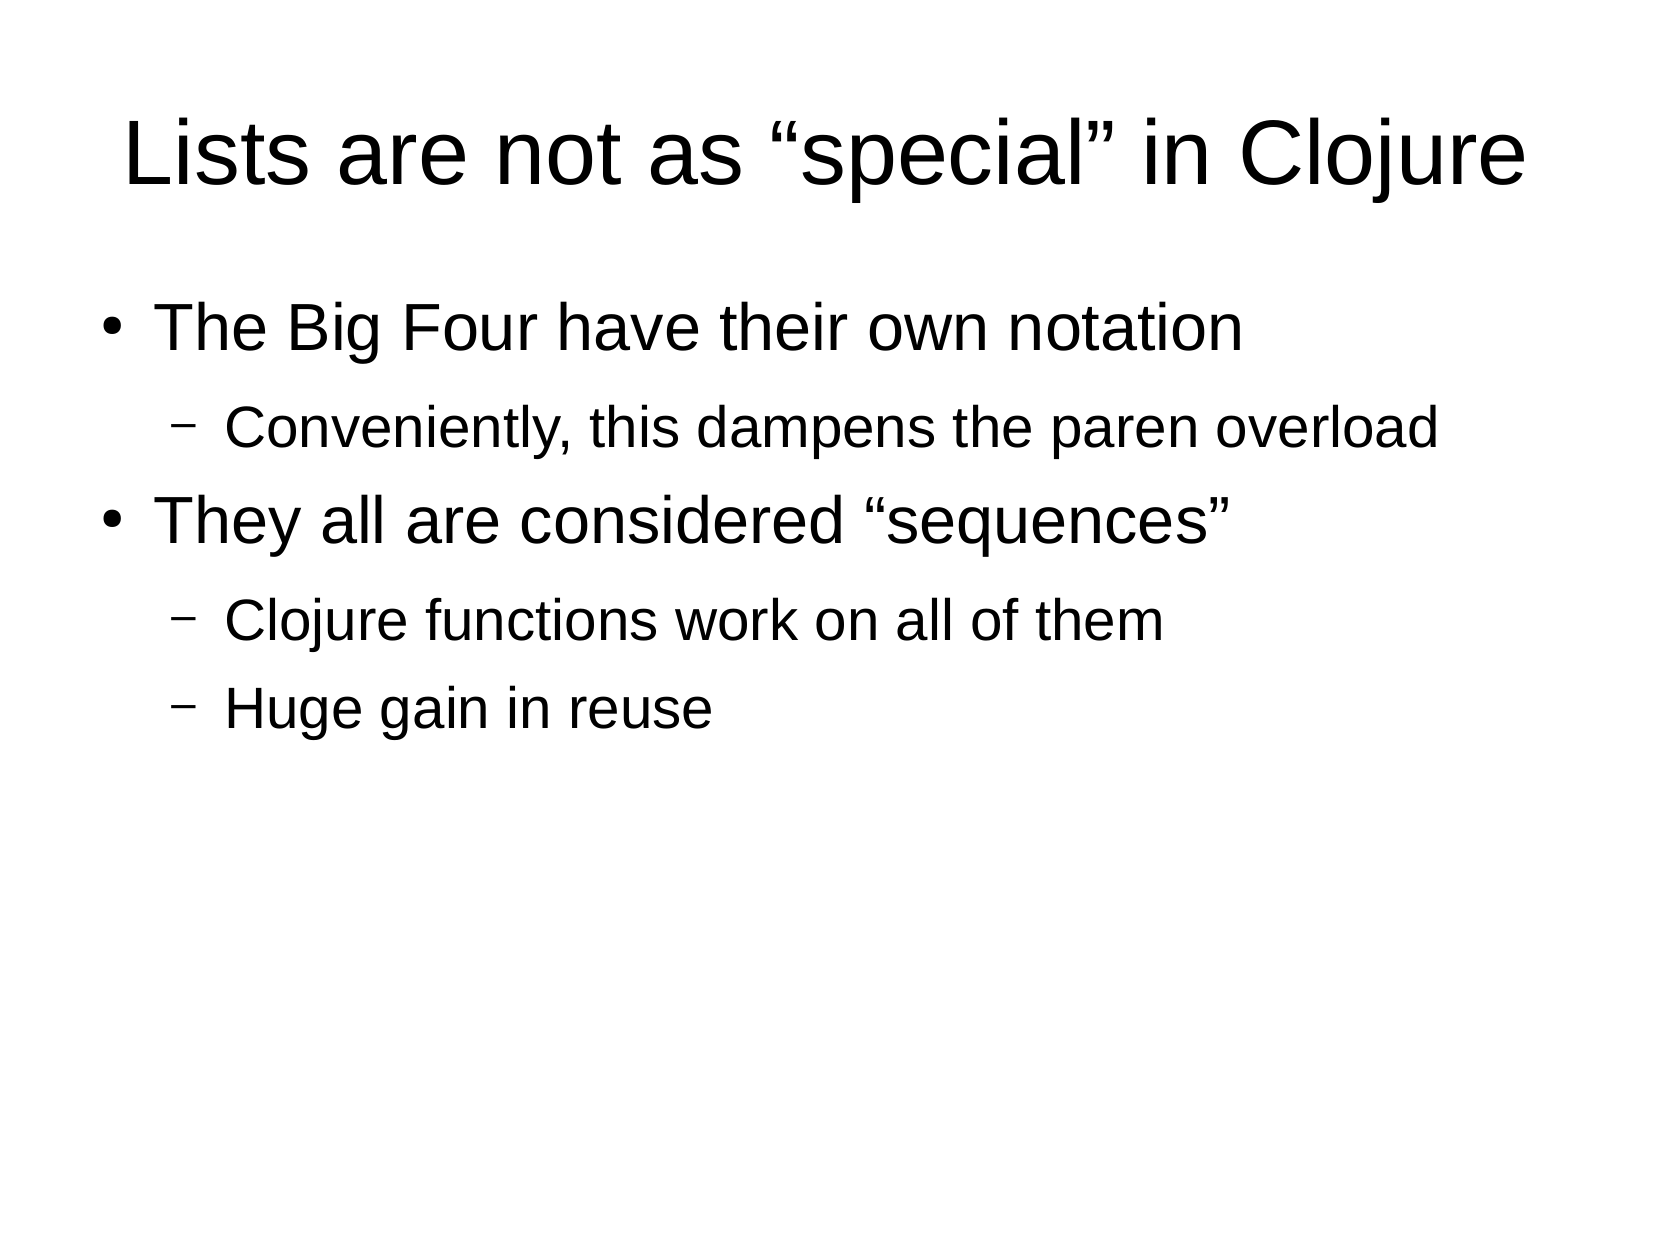

# Lists are not as “special” in Clojure
The Big Four have their own notation
Conveniently, this dampens the paren overload
They all are considered “sequences”
Clojure functions work on all of them
Huge gain in reuse